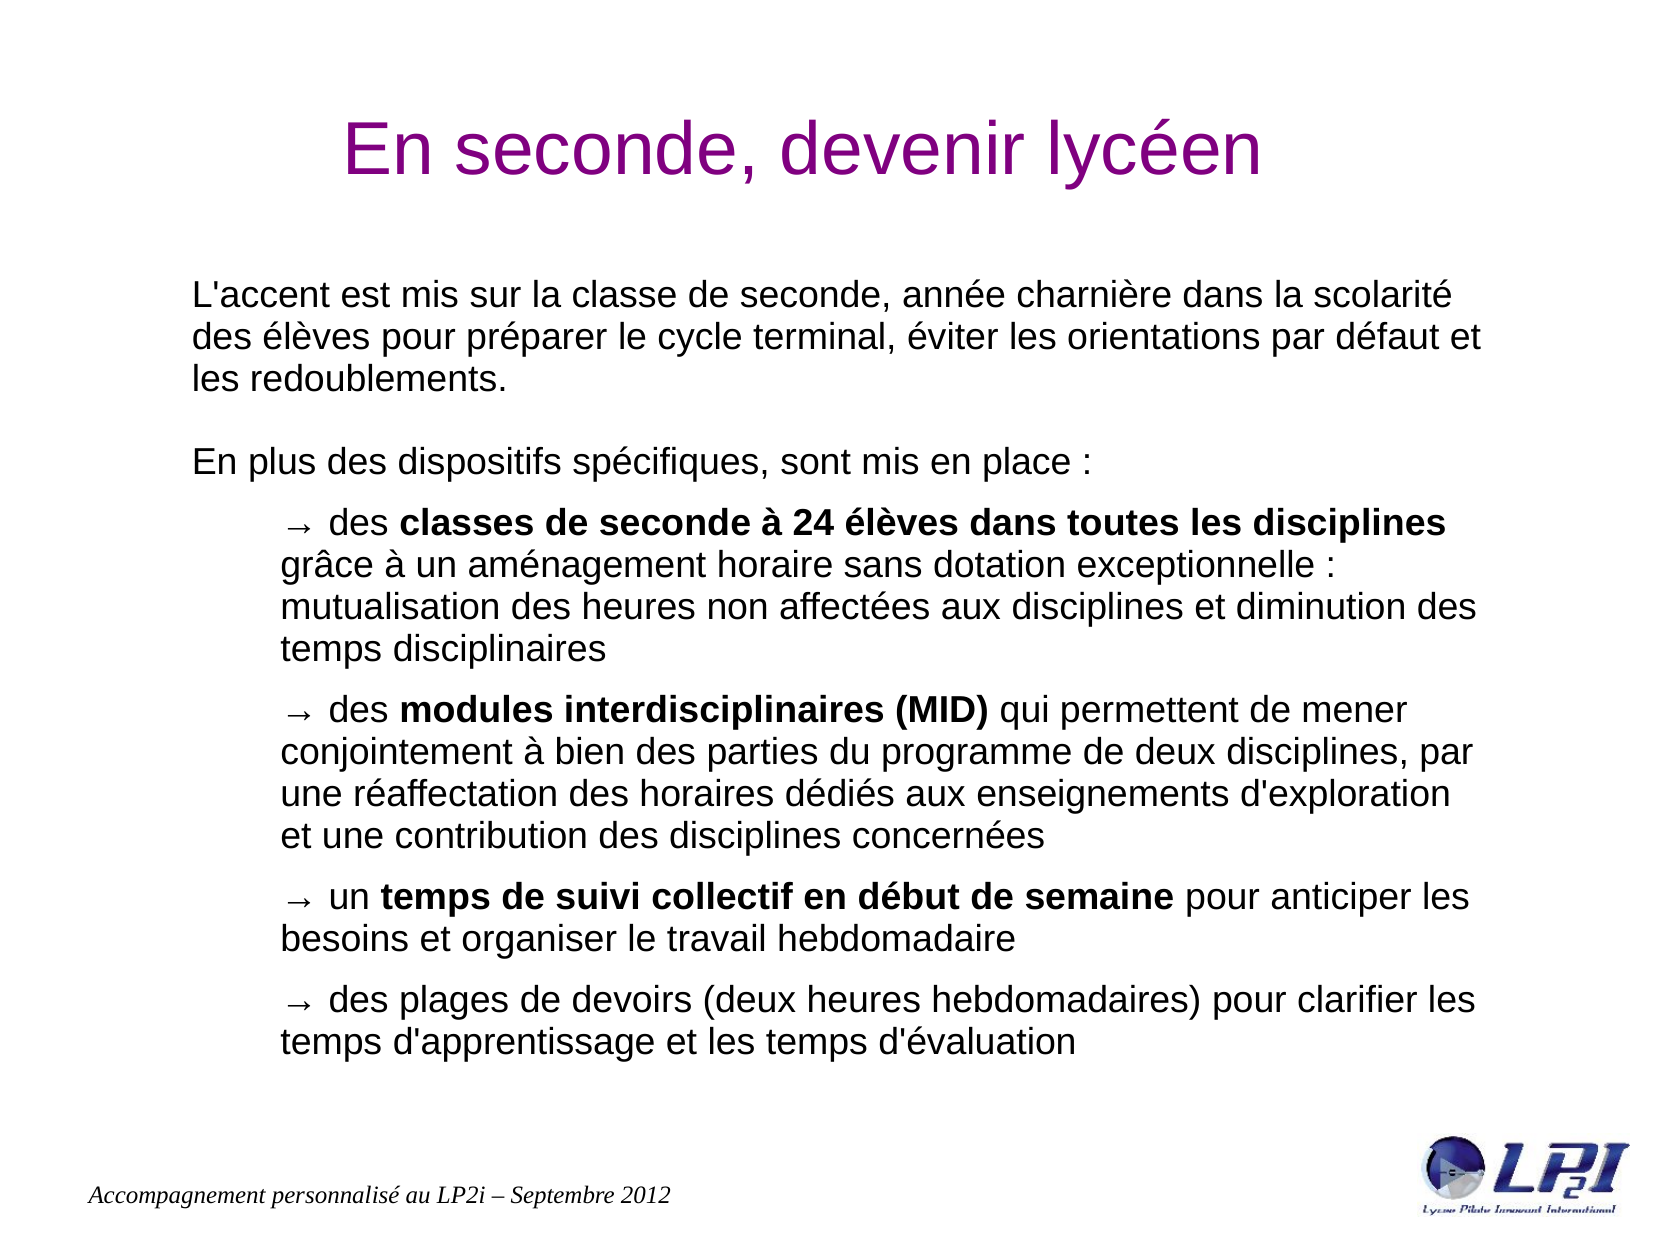

# En seconde, devenir lycéen
L'accent est mis sur la classe de seconde, année charnière dans la scolarité des élèves pour préparer le cycle terminal, éviter les orientations par défaut et les redoublements.
En plus des dispositifs spécifiques, sont mis en place :
→ des classes de seconde à 24 élèves dans toutes les disciplines grâce à un aménagement horaire sans dotation exceptionnelle : mutualisation des heures non affectées aux disciplines et diminution des temps disciplinaires
→ des modules interdisciplinaires (MID) qui permettent de mener conjointement à bien des parties du programme de deux disciplines, par une réaffectation des horaires dédiés aux enseignements d'exploration et une contribution des disciplines concernées
→ un temps de suivi collectif en début de semaine pour anticiper les besoins et organiser le travail hebdomadaire
→ des plages de devoirs (deux heures hebdomadaires) pour clarifier les temps d'apprentissage et les temps d'évaluation